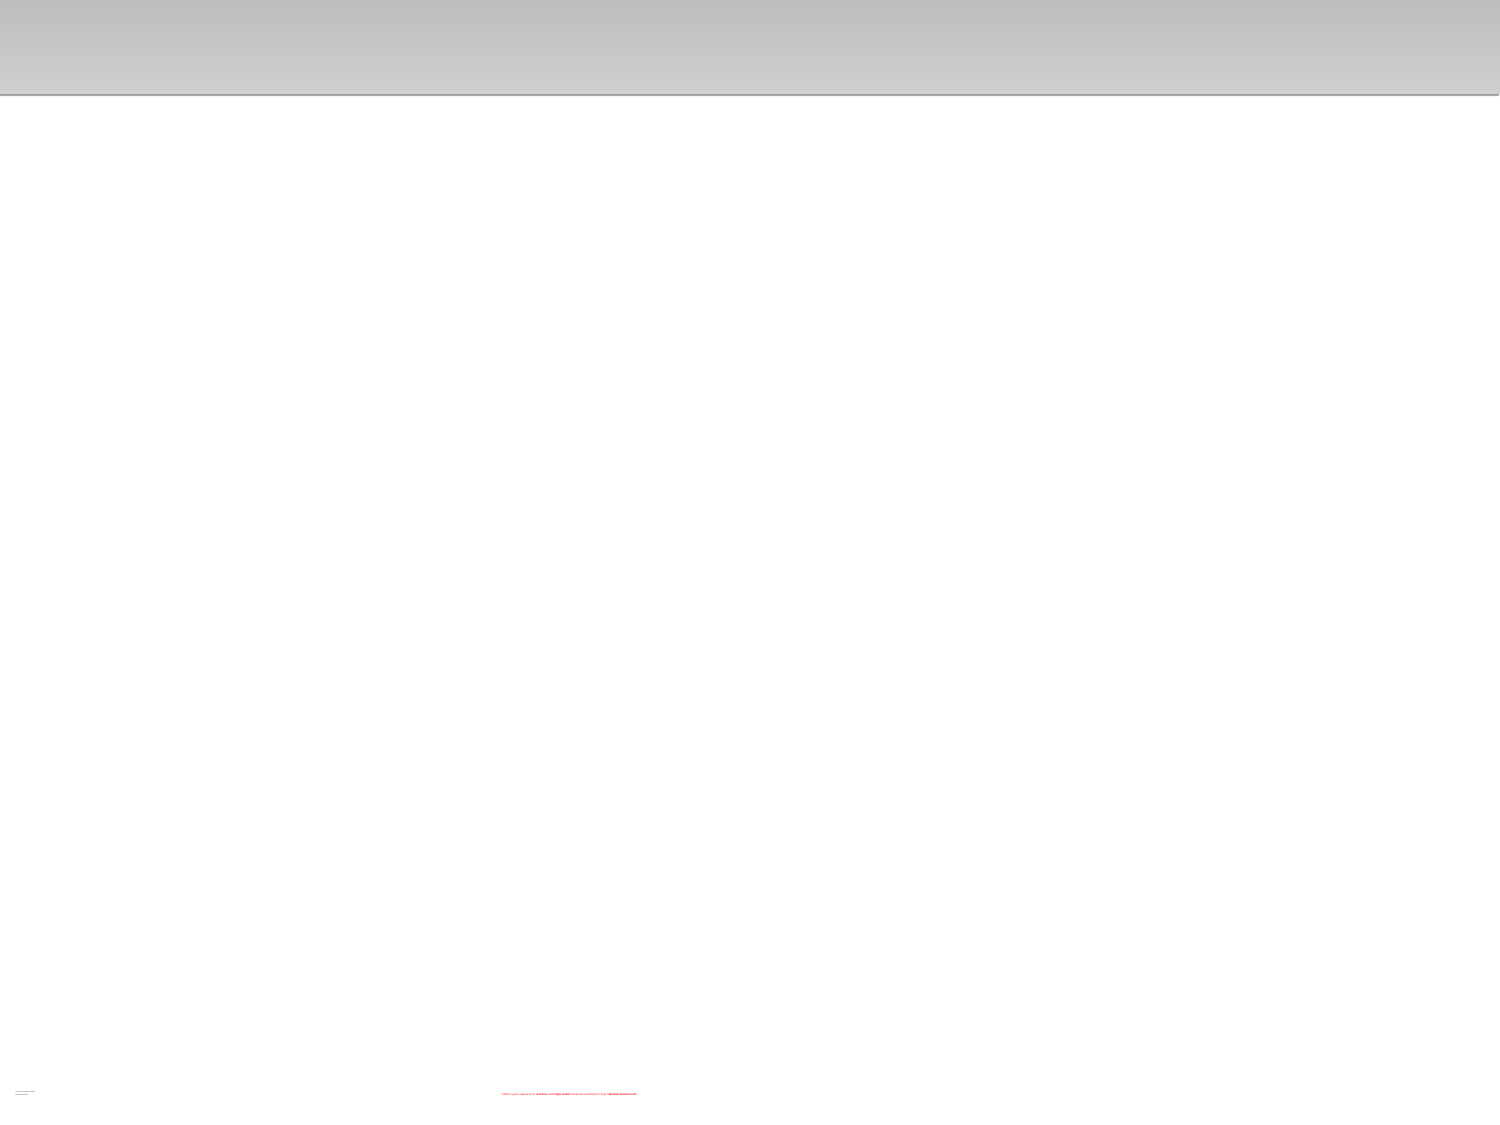

#
ONE EXAMPLE OF THE BIOLOGICAL PROBLEM:
SINGLE PROTEIN EXPRESSION
Monitor gene expression in real time with single protein molecule sensitivity in living individual bacterial cells